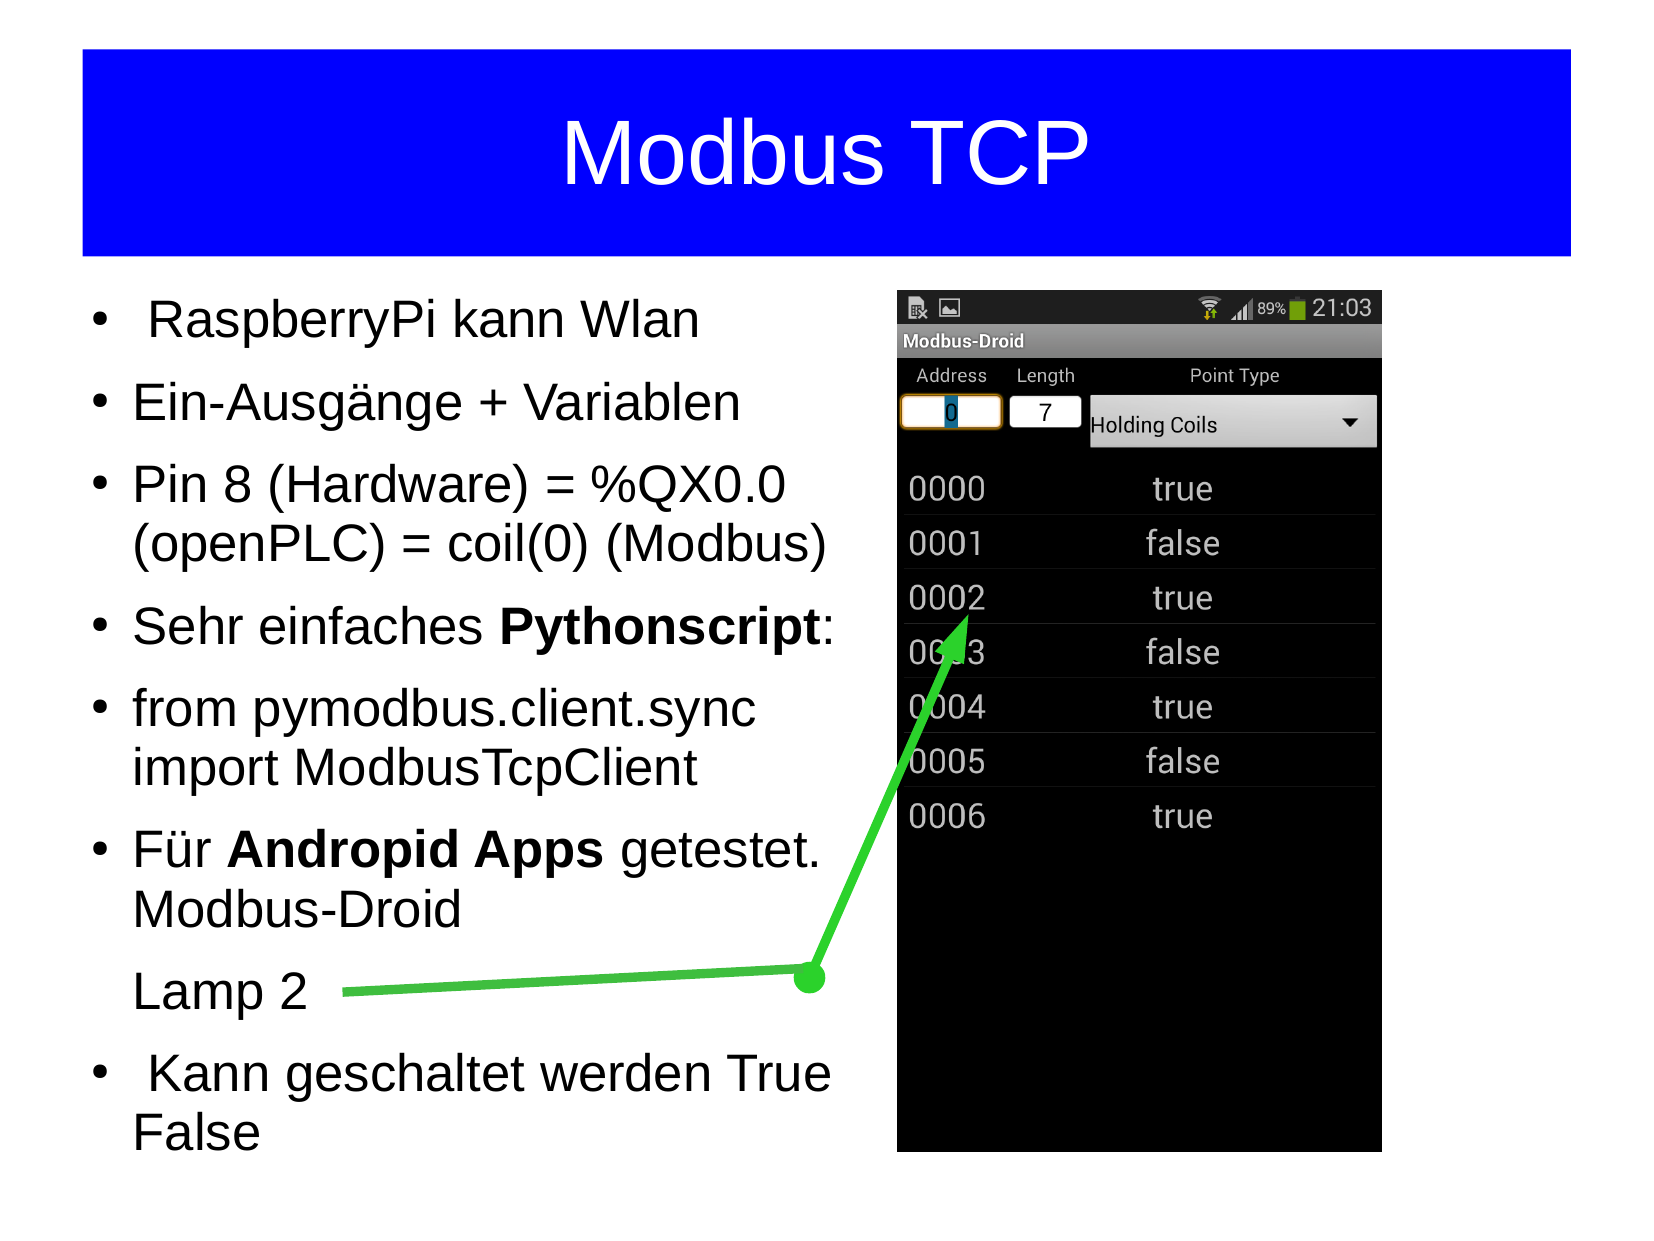

# Modbus TCP
 RaspberryPi kann Wlan
Ein-Ausgänge + Variablen
Pin 8 (Hardware) = %QX0.0 (openPLC) = coil(0) (Modbus)
Sehr einfaches Pythonscript:
from pymodbus.client.sync import ModbusTcpClient
Für Andropid Apps getestet. Modbus-Droid
Lamp 2
 Kann geschaltet werden True False